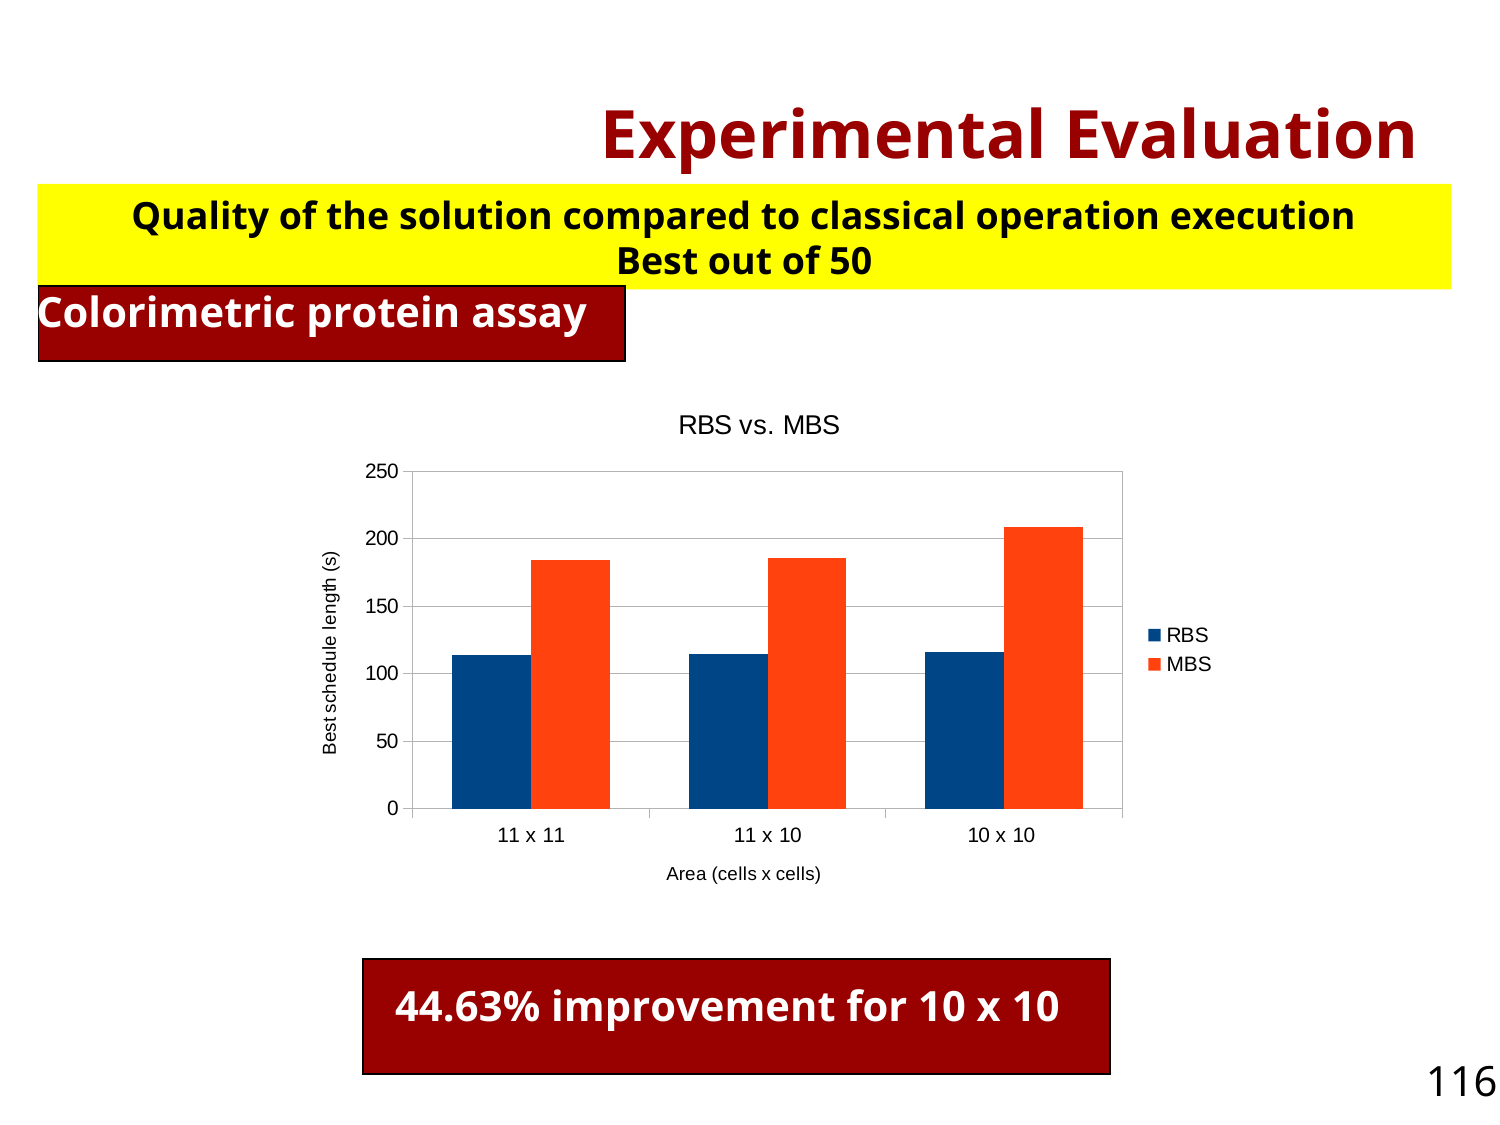

# Experimental Evaluation
Quality of the solution compared to classical operation execution
Best out of 50
Colorimetric protein assay
Colorimetric protein assay
Colorimetric protein assay
### Chart: RBS vs. MBS
| Category | RBS | MBS |
|---|---|---|
| 11 x 11 | 113.63 | 184.06 |
| 11 x 10 | 114.33 | 185.91 |
| 10 x 10 | 115.65 | 208.9 |Colorimetric protein assay
Colorimetric protein assay
44.63% improvement for 10 x 10